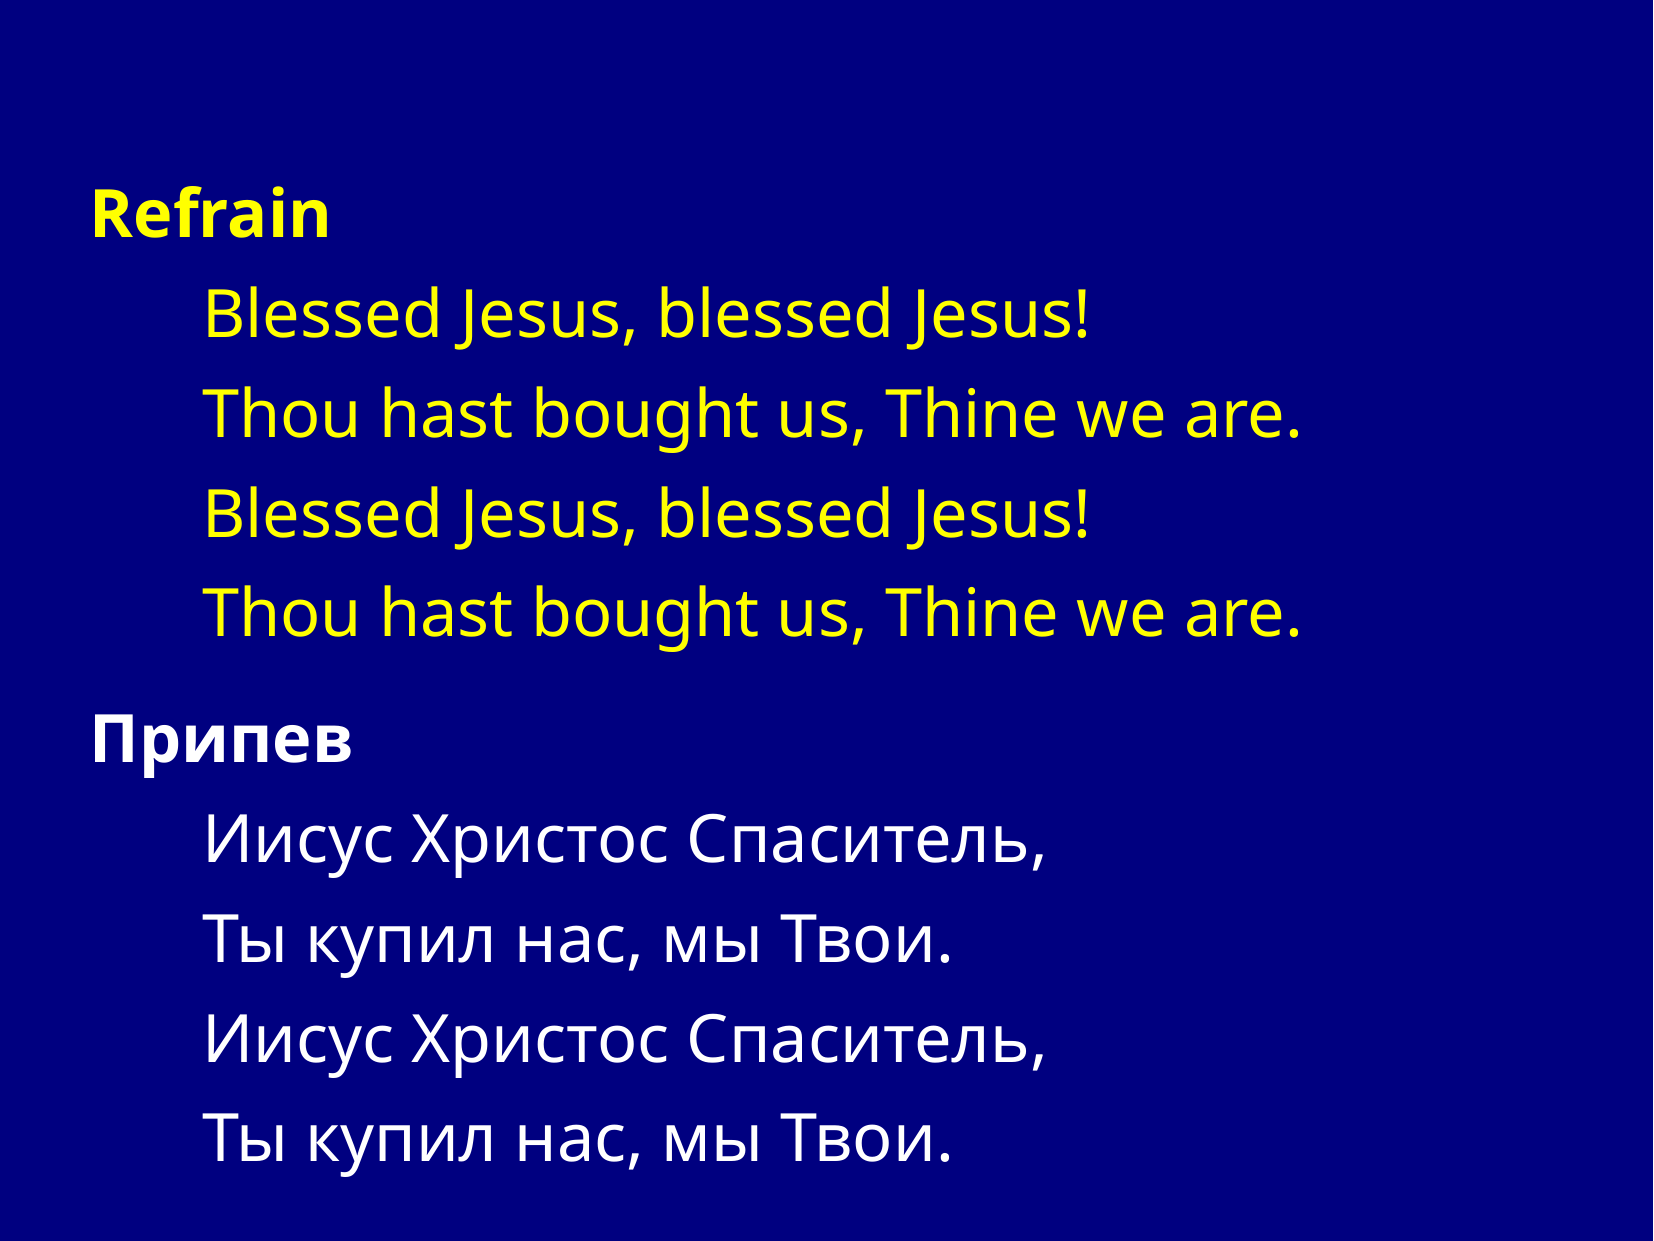

Refrain
	Blessed Jesus, blessed Jesus!
	Thou hast bought us, Thine we are.
	Blessed Jesus, blessed Jesus!
	Thou hast bought us, Thine we are.
Припев
	Иисус Христос Спаситель,
	Ты купил нас, мы Твои.
	Иисус Христос Спаситель,
	Ты купил нас, мы Твои.